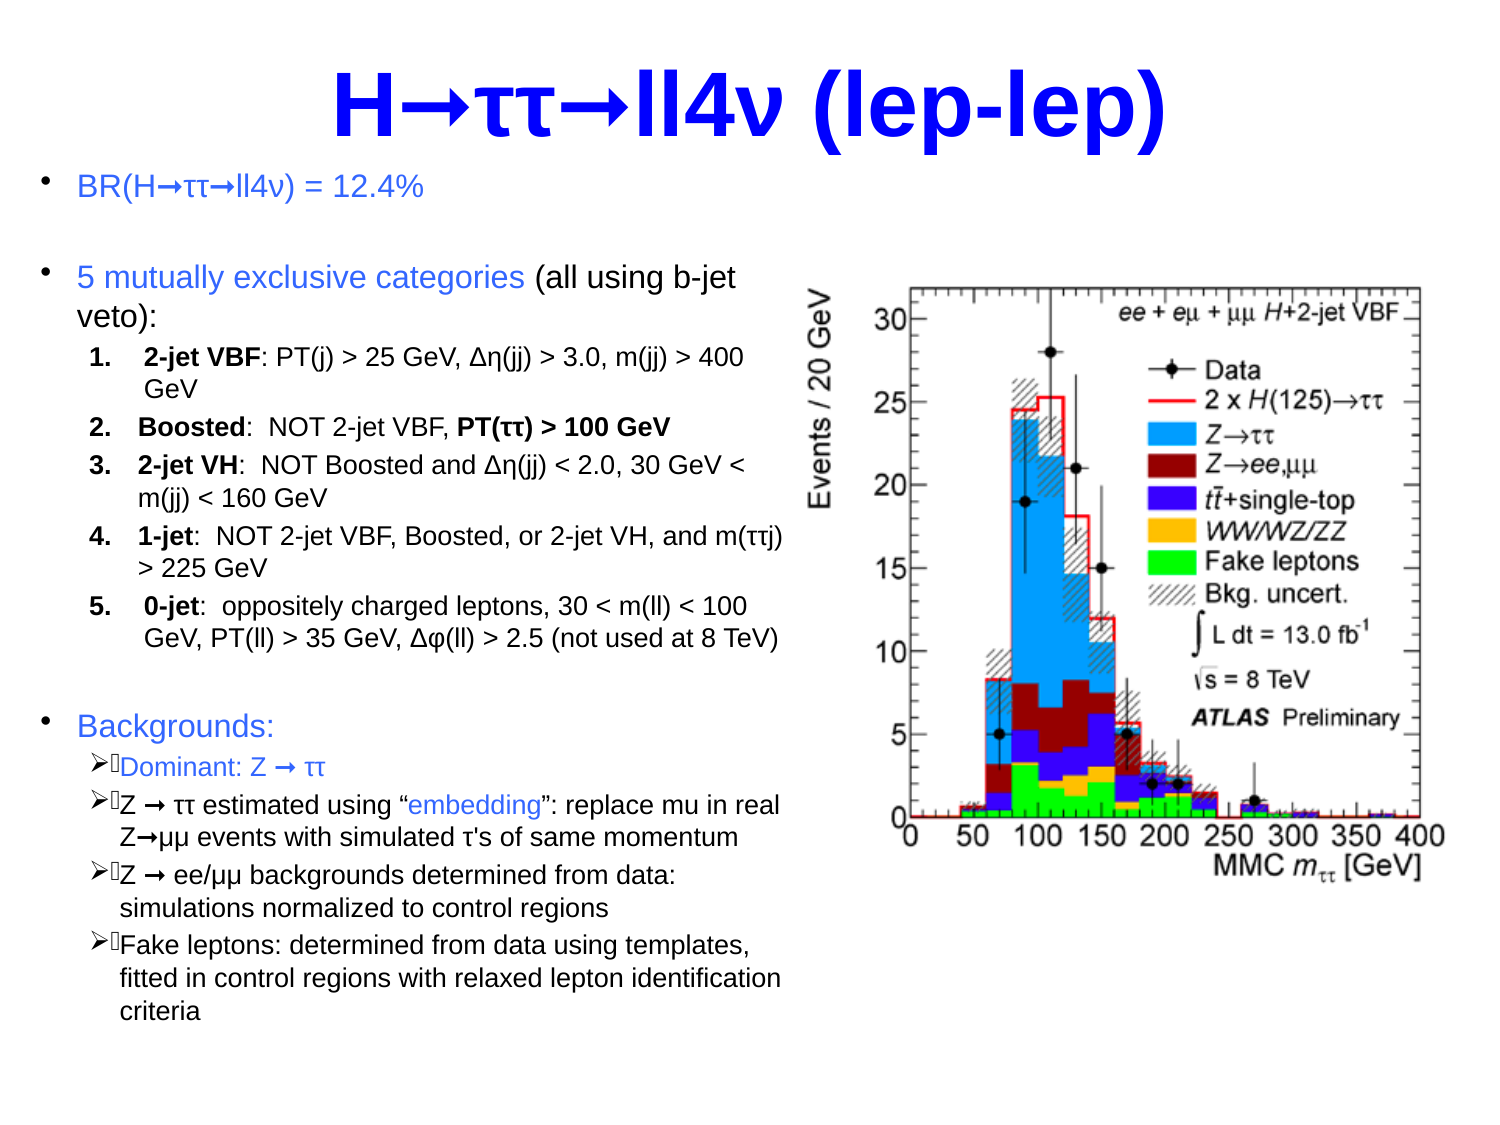

# H➞ττ➞ll4ν (lep-lep)
BR(H➞ττ➞ll4ν) = 12.4%
5 mutually exclusive categories (all using b-jet veto):
2-jet VBF: PT(j) > 25 GeV, Δη(jj) > 3.0, m(jj) > 400 GeV
Boosted: NOT 2-jet VBF, PT(ττ) > 100 GeV
2-jet VH: NOT Boosted and Δη(jj) < 2.0, 30 GeV < m(jj) < 160 GeV
1-jet: NOT 2-jet VBF, Boosted, or 2-jet VH, and m(ττj) > 225 GeV
0-jet: oppositely charged leptons, 30 < m(ll) < 100 GeV, PT(ll) > 35 GeV, Δφ(ll) > 2.5 (not used at 8 TeV)
Backgrounds:
Dominant: Z ➞ ττ
Z ➞ ττ estimated using “embedding”: replace mu in real Z➞μμ events with simulated τ's of same momentum
Z ➞ ee/μμ backgrounds determined from data: simulations normalized to control regions
Fake leptons: determined from data using templates, fitted in control regions with relaxed lepton identification criteria